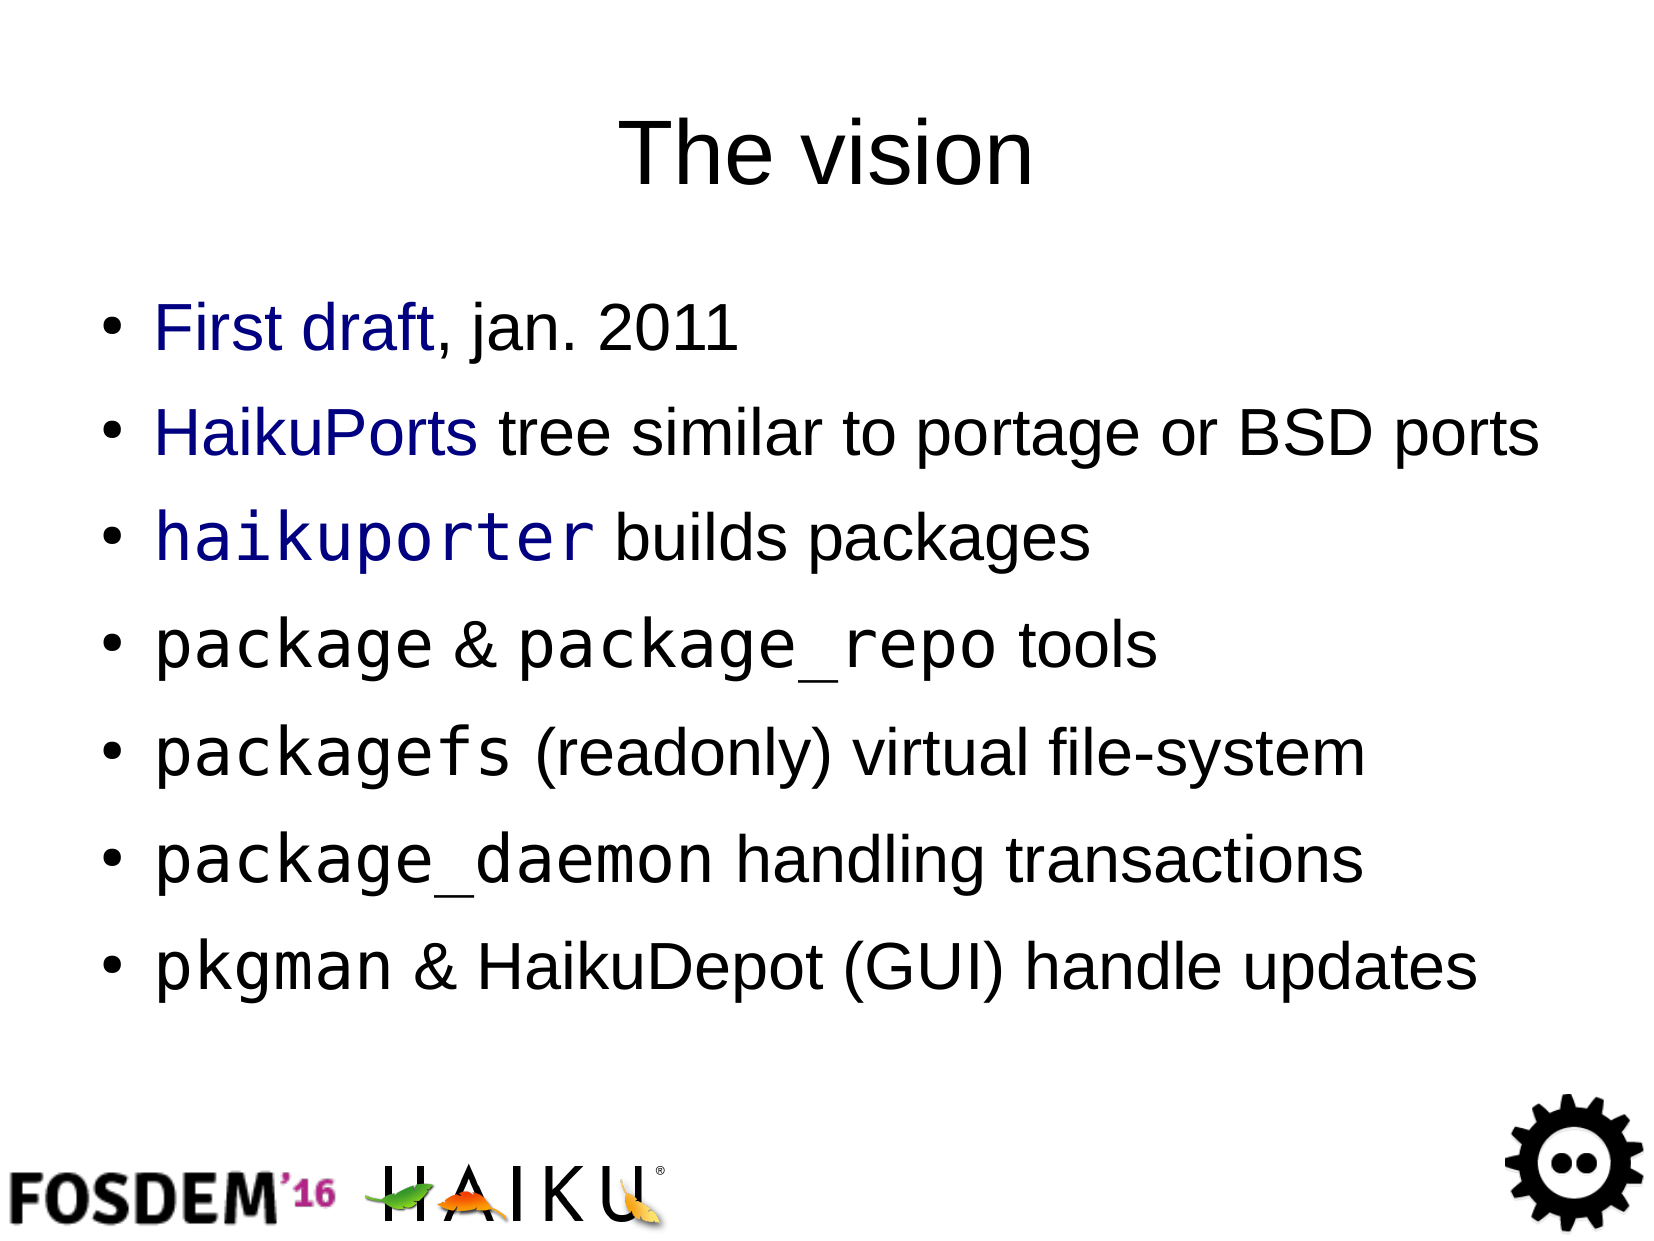

# The vision
First draft, jan. 2011
HaikuPorts tree similar to portage or BSD ports
haikuporter builds packages
package & package_repo tools
packagefs (readonly) virtual file-system
package_daemon handling transactions
pkgman & HaikuDepot (GUI) handle updates